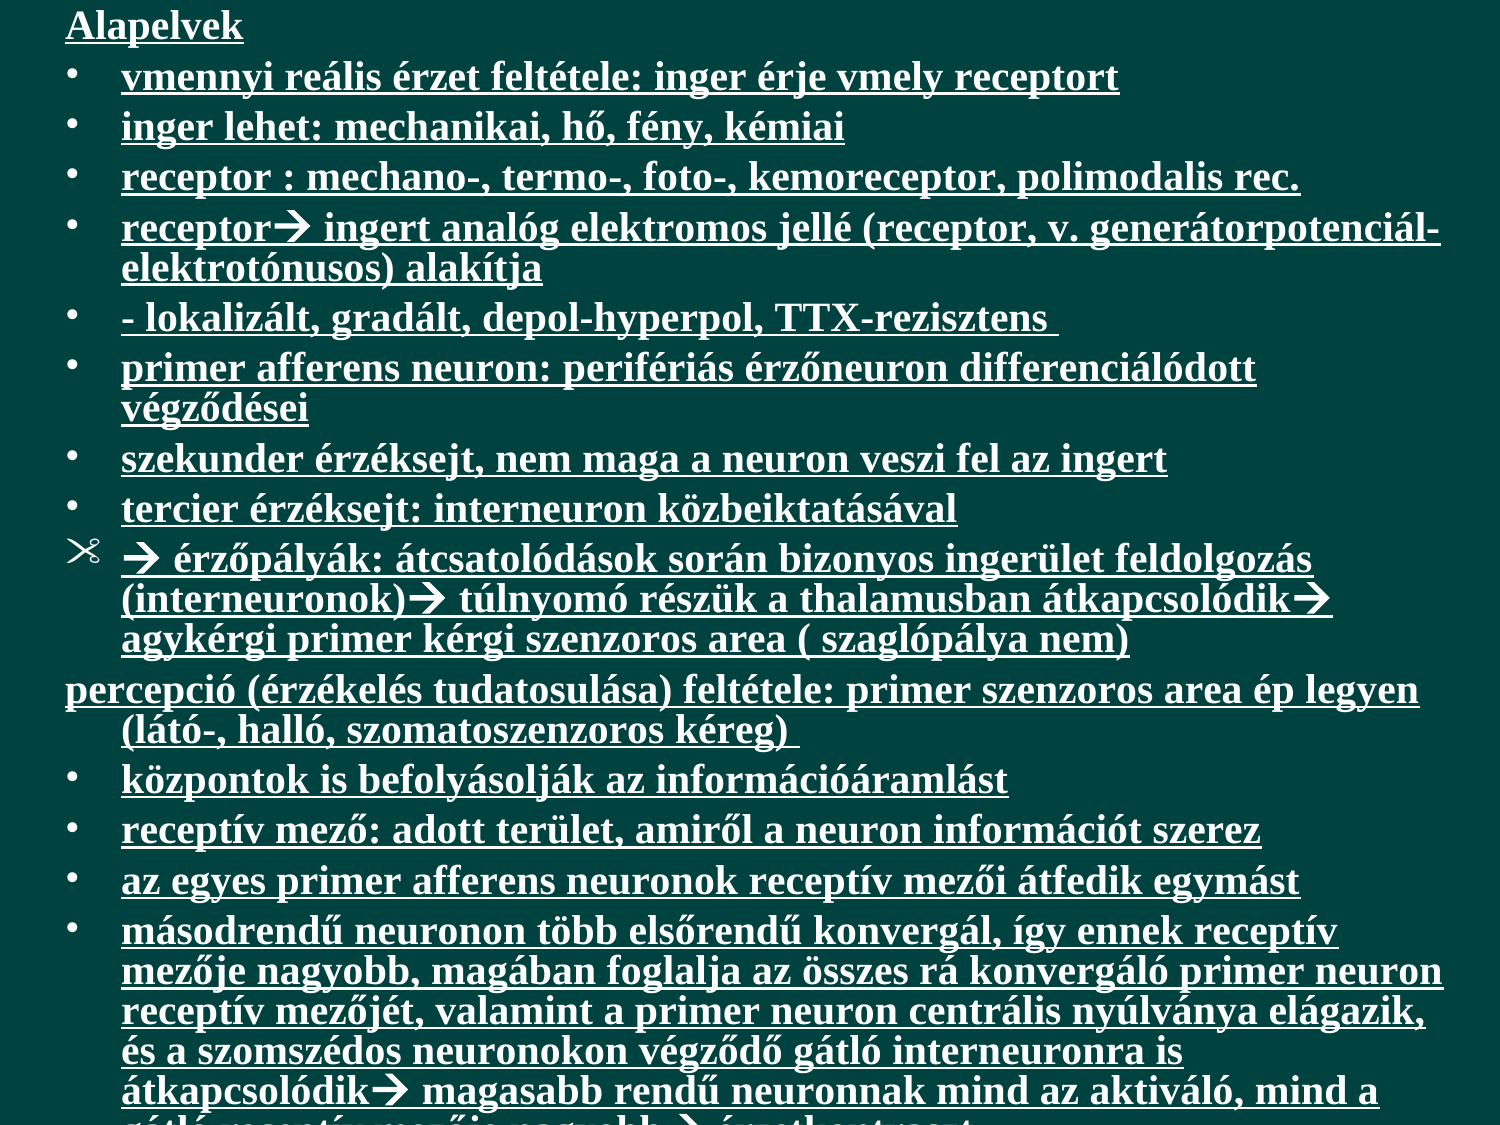

Alapelvek
vmennyi reális érzet feltétele: inger érje vmely receptort
inger lehet: mechanikai, hő, fény, kémiai
receptor : mechano-, termo-, foto-, kemoreceptor, polimodalis rec.
receptor ingert analóg elektromos jellé (receptor, v. generátorpotenciál- elektrotónusos) alakítja
- lokalizált, gradált, depol-hyperpol, TTX-rezisztens
primer afferens neuron: perifériás érzőneuron differenciálódott végződései
szekunder érzéksejt, nem maga a neuron veszi fel az ingert
tercier érzéksejt: interneuron közbeiktatásával
 érzőpályák: átcsatolódások során bizonyos ingerület feldolgozás (interneuronok) túlnyomó részük a thalamusban átkapcsolódik agykérgi primer kérgi szenzoros area ( szaglópálya nem)
percepció (érzékelés tudatosulása) feltétele: primer szenzoros area ép legyen (látó-, halló, szomatoszenzoros kéreg)
központok is befolyásolják az információáramlást
receptív mező: adott terület, amiről a neuron információt szerez
az egyes primer afferens neuronok receptív mezői átfedik egymást
másodrendű neuronon több elsőrendű konvergál, így ennek receptív mezője nagyobb, magában foglalja az összes rá konvergáló primer neuron receptív mezőjét, valamint a primer neuron centrális nyúlványa elágazik, és a szomszédos neuronokon végződő gátló interneuronra is átkapcsolódik magasabb rendű neuronnak mind az aktiváló, mind a gátló receptív mezője nagyobb érzetkontraszt